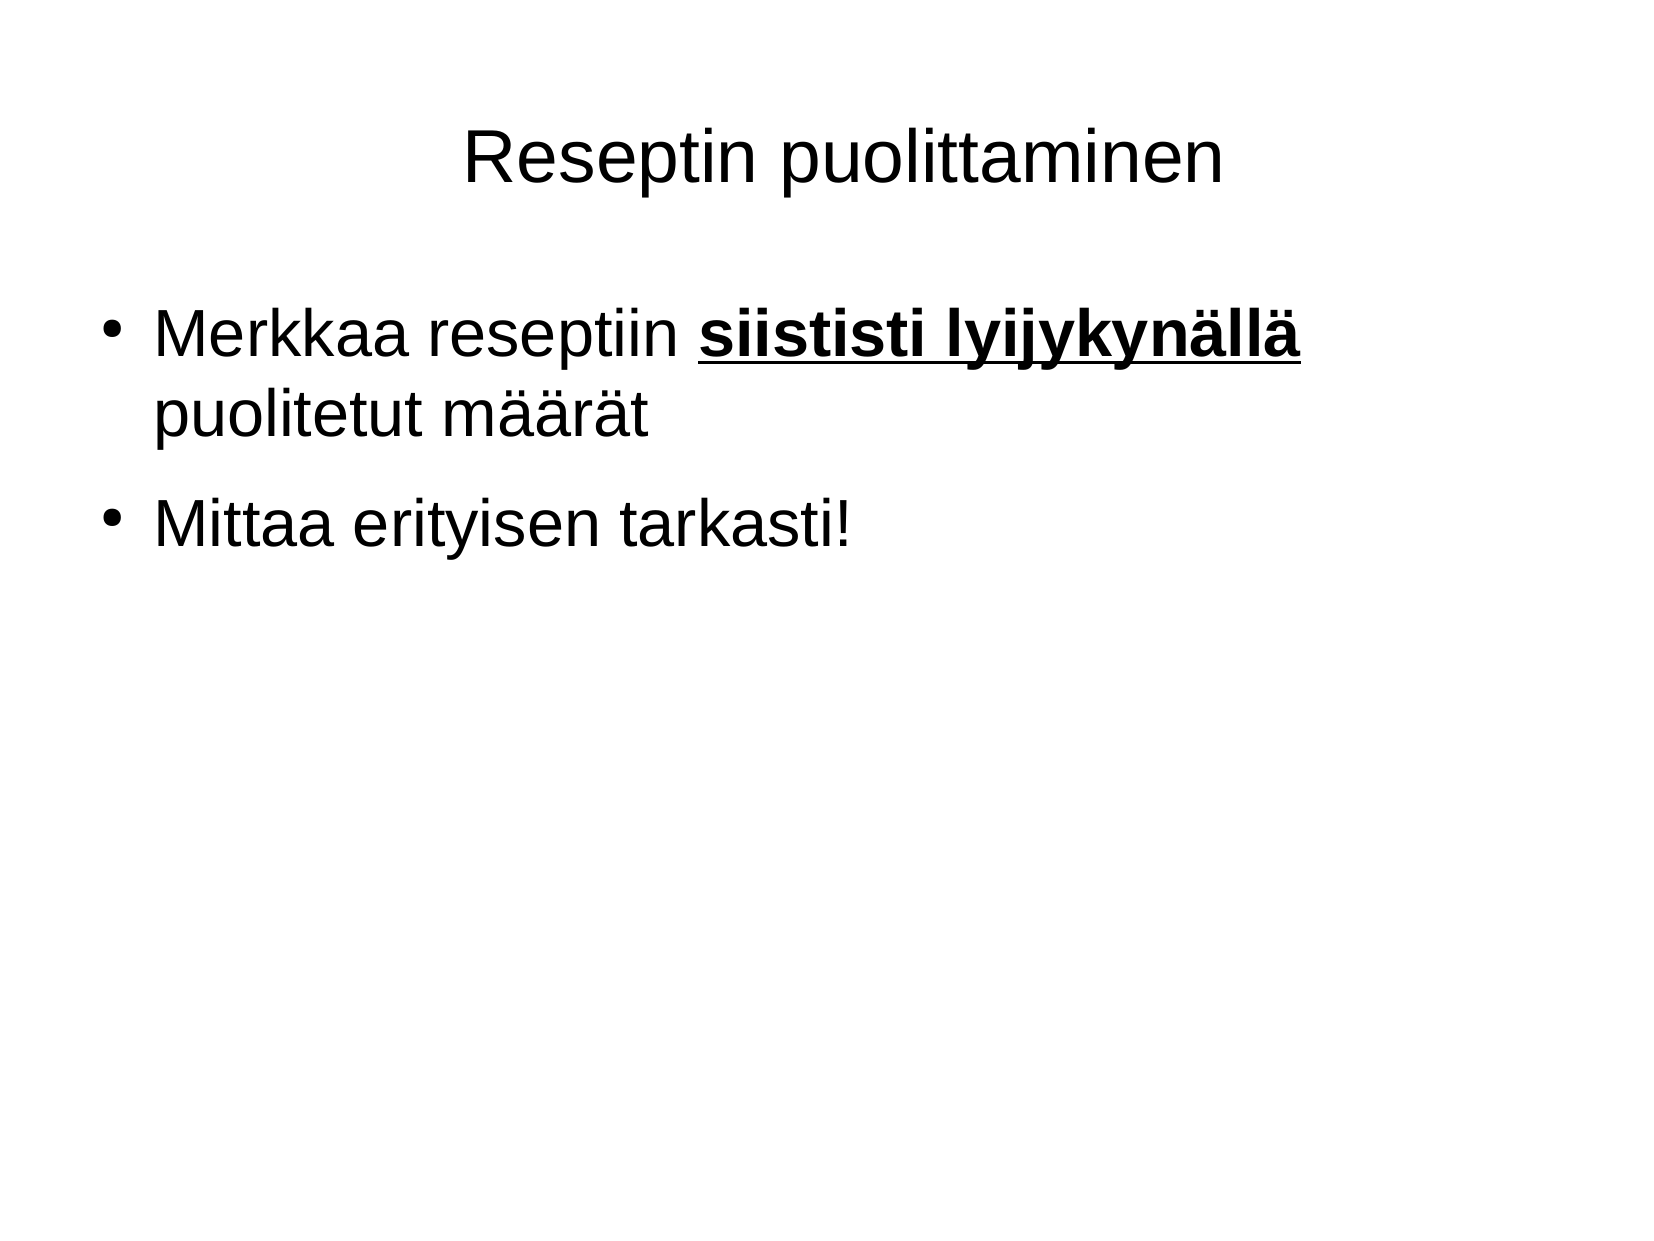

Reseptin puolittaminen
# Merkkaa reseptiin siististi lyijykynällä puolitetut määrät
Mittaa erityisen tarkasti!